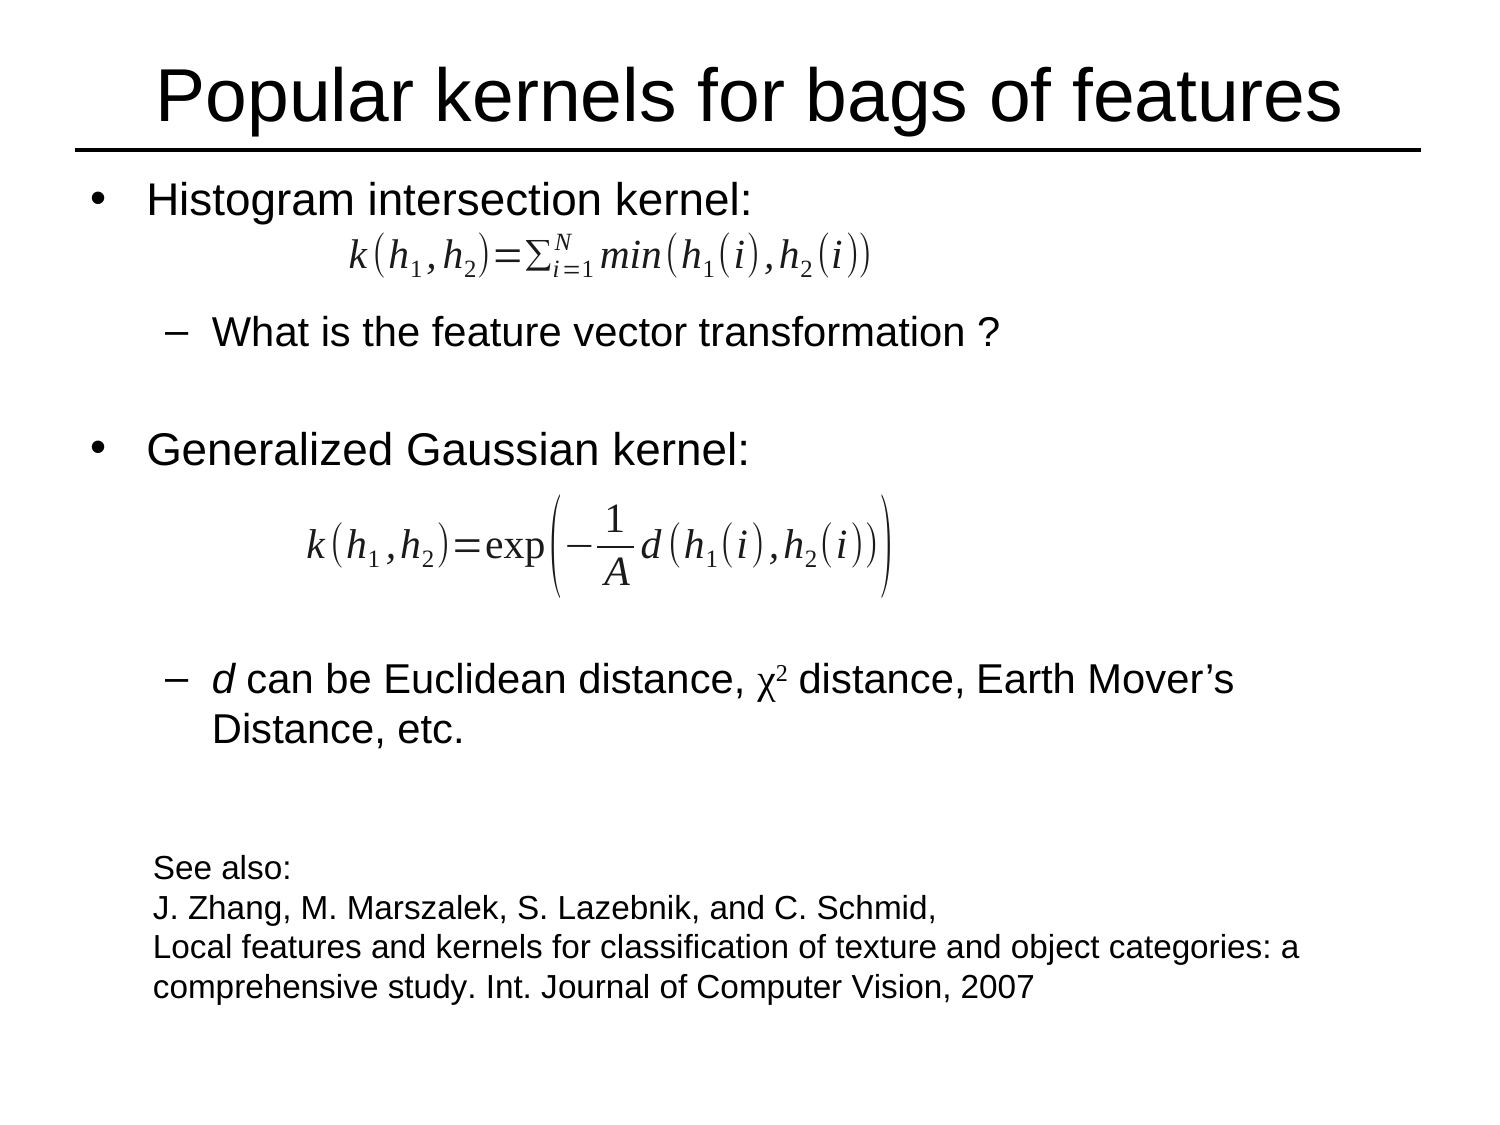

# Popular kernels for bags of features
Histogram intersection kernel:
What is the feature vector transformation ?
Generalized Gaussian kernel:
d can be Euclidean distance, χ2 distance, Earth Mover’s Distance, etc.
See also:
J. Zhang, M. Marszalek, S. Lazebnik, and C. Schmid,
Local features and kernels for classification of texture and object categories: a comprehensive study. Int. Journal of Computer Vision, 2007